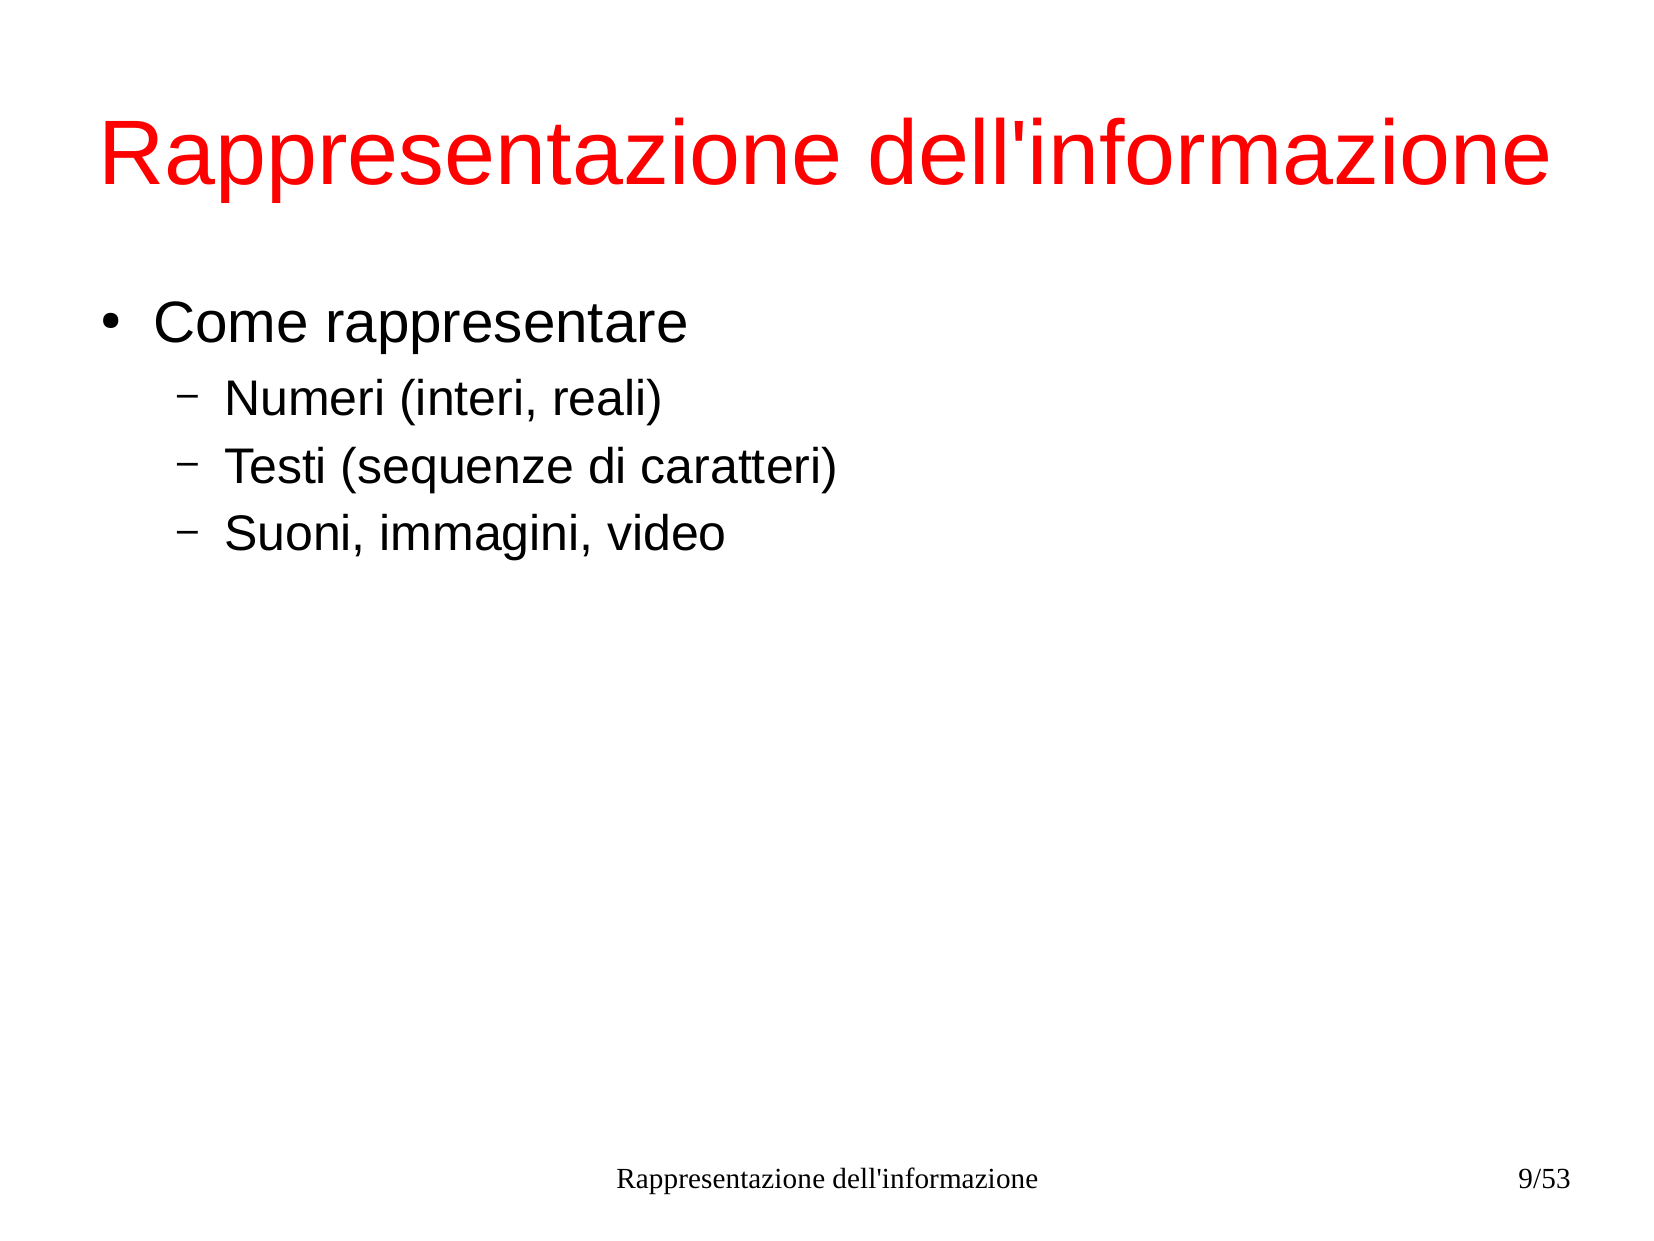

# Rappresentazione dell'informazione
Come rappresentare
Numeri (interi, reali)
Testi (sequenze di caratteri)
Suoni, immagini, video
Rappresentazione dell'informazione
9